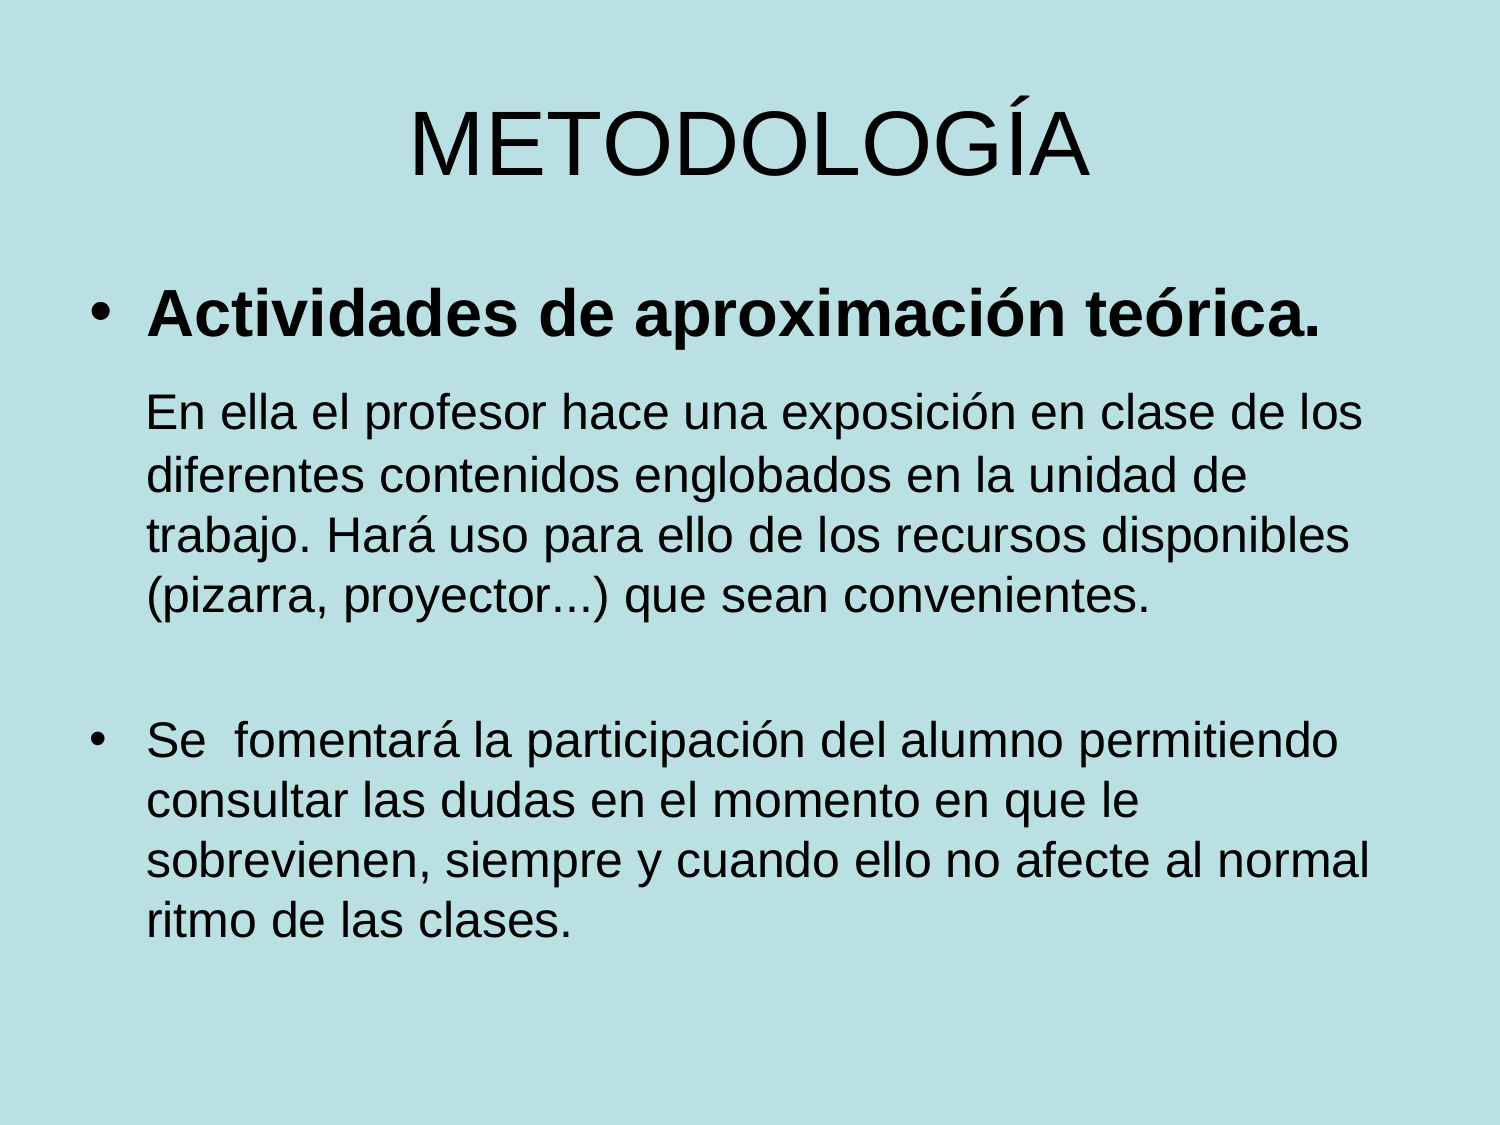

# METODOLOGÍA
Actividades de aproximación teórica.
 En ella el profesor hace una exposición en clase de los diferentes contenidos englobados en la unidad de trabajo. Hará uso para ello de los recursos disponibles (pizarra, proyector...) que sean convenientes.
Se fomentará la participación del alumno permitiendo consultar las dudas en el momento en que le sobrevienen, siempre y cuando ello no afecte al normal ritmo de las clases.